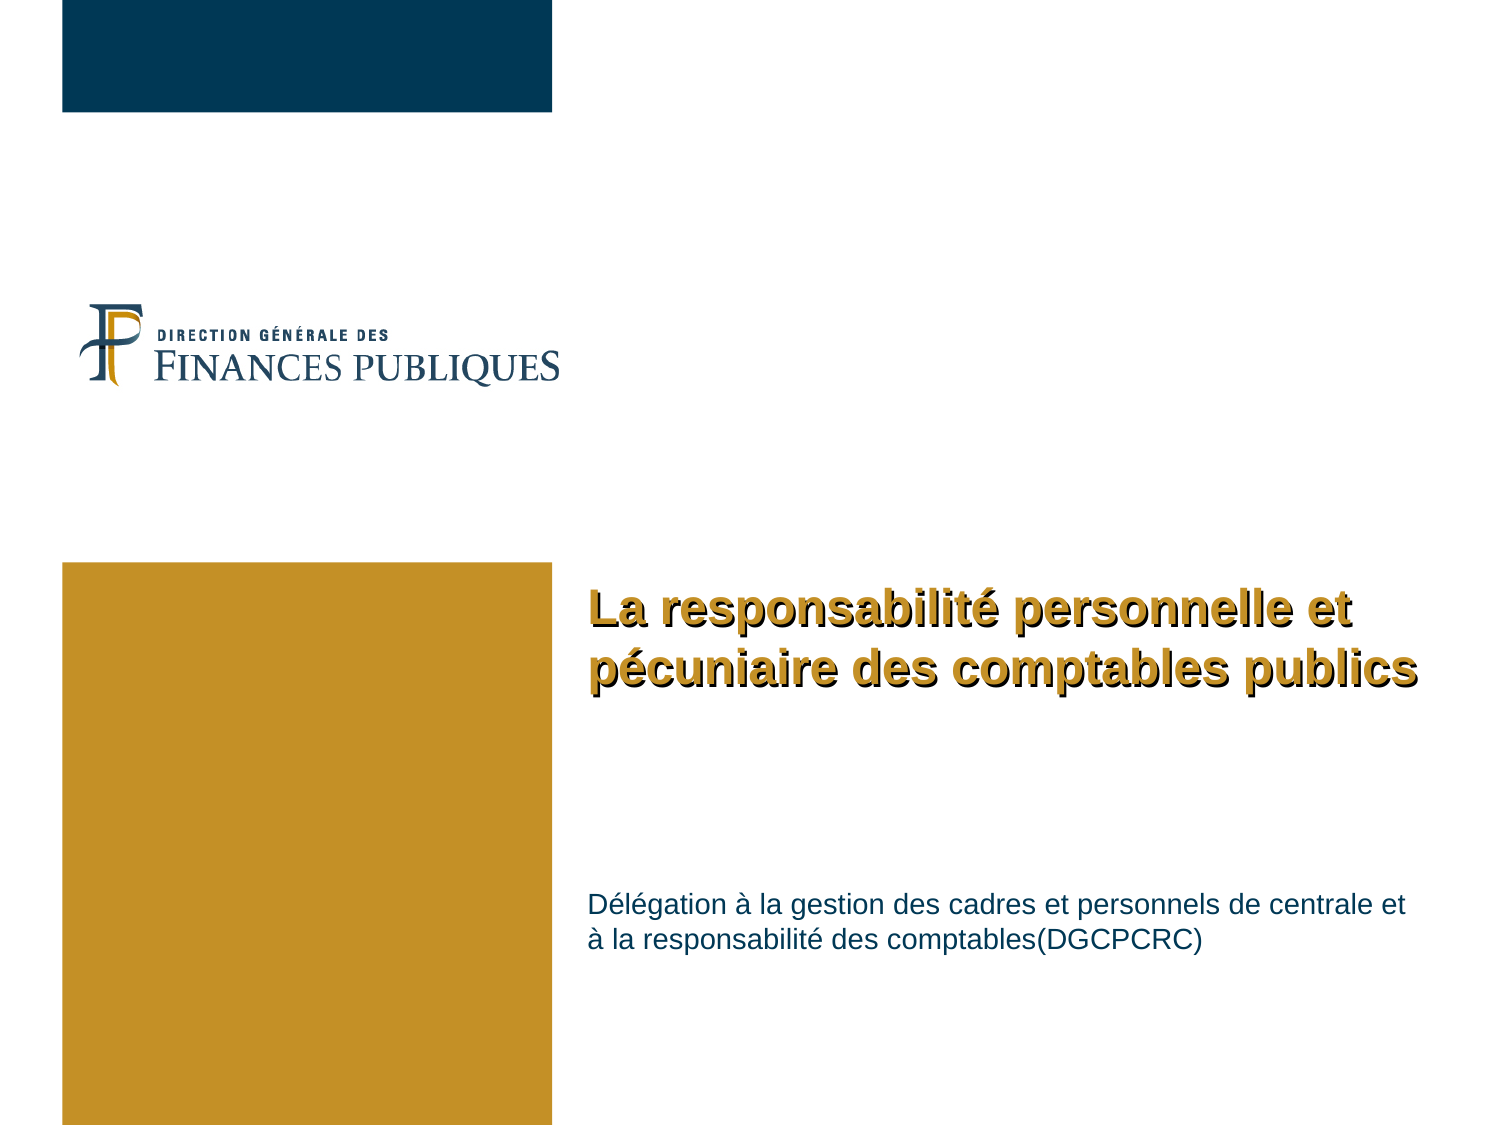

# La responsabilité personnelle et pécuniaire des comptables publics Délégation à la gestion des cadres et personnels de centrale et à la responsabilité des comptables(DGCPCRC)